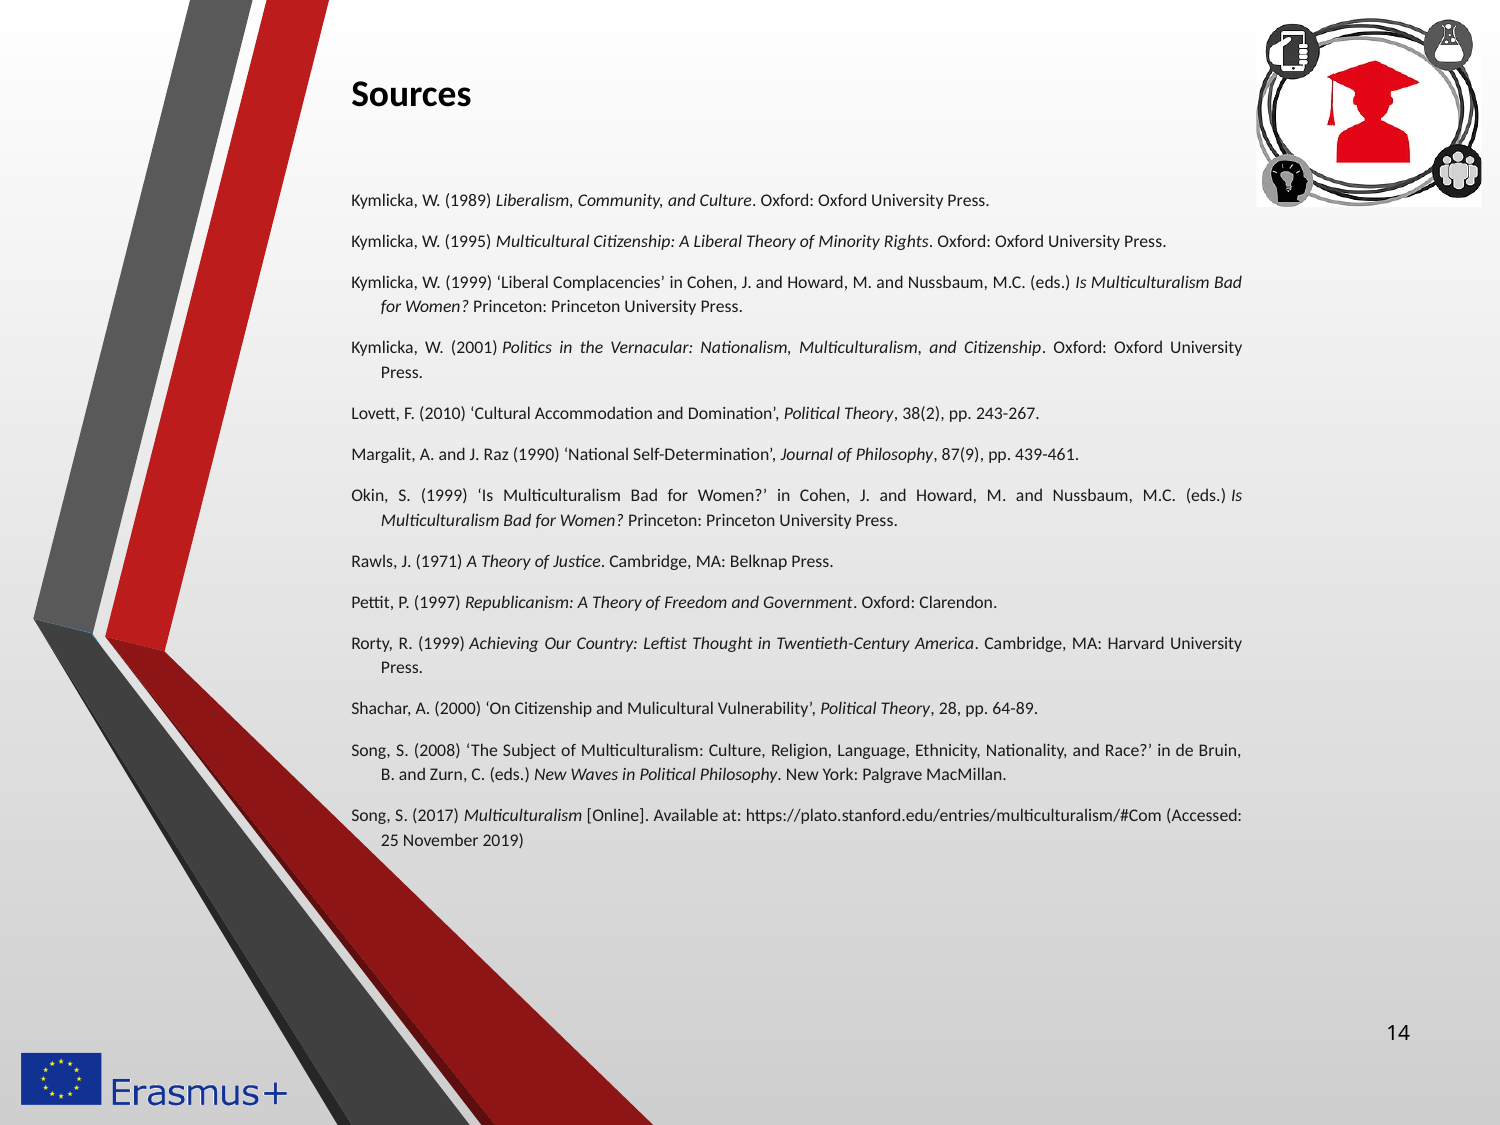

Sources
Kymlicka, W. (1989) Liberalism, Community, and Culture. Oxford: Oxford University Press.
Kymlicka, W. (1995) Multicultural Citizenship: A Liberal Theory of Minority Rights. Oxford: Oxford University Press.
Kymlicka, W. (1999) ‘Liberal Complacencies’ in Cohen, J. and Howard, M. and Nussbaum, M.C. (eds.) Is Multiculturalism Bad for Women? Princeton: Princeton University Press.
Kymlicka, W. (2001) Politics in the Vernacular: Nationalism, Multiculturalism, and Citizenship. Oxford: Oxford University Press.
Lovett, F. (2010) ‘Cultural Accommodation and Domination’, Political Theory, 38(2), pp. 243-267.
Margalit, A. and J. Raz (1990) ‘National Self-Determination’, Journal of Philosophy, 87(9), pp. 439-461.
Okin, S. (1999) ‘Is Multiculturalism Bad for Women?’ in Cohen, J. and Howard, M. and Nussbaum, M.C. (eds.) Is Multiculturalism Bad for Women? Princeton: Princeton University Press.
Rawls, J. (1971) A Theory of Justice. Cambridge, MA: Belknap Press.
Pettit, P. (1997) Republicanism: A Theory of Freedom and Government. Oxford: Clarendon.
Rorty, R. (1999) Achieving Our Country: Leftist Thought in Twentieth-Century America. Cambridge, MA: Harvard University Press.
Shachar, A. (2000) ‘On Citizenship and Mulicultural Vulnerability’, Political Theory, 28, pp. 64-89.
Song, S. (2008) ‘The Subject of Multiculturalism: Culture, Religion, Language, Ethnicity, Nationality, and Race?’ in de Bruin, B. and Zurn, C. (eds.) New Waves in Political Philosophy. New York: Palgrave MacMillan.
Song, S. (2017) Multiculturalism [Online]. Available at: https://plato.stanford.edu/entries/multiculturalism/#Com (Accessed: 25 November 2019)